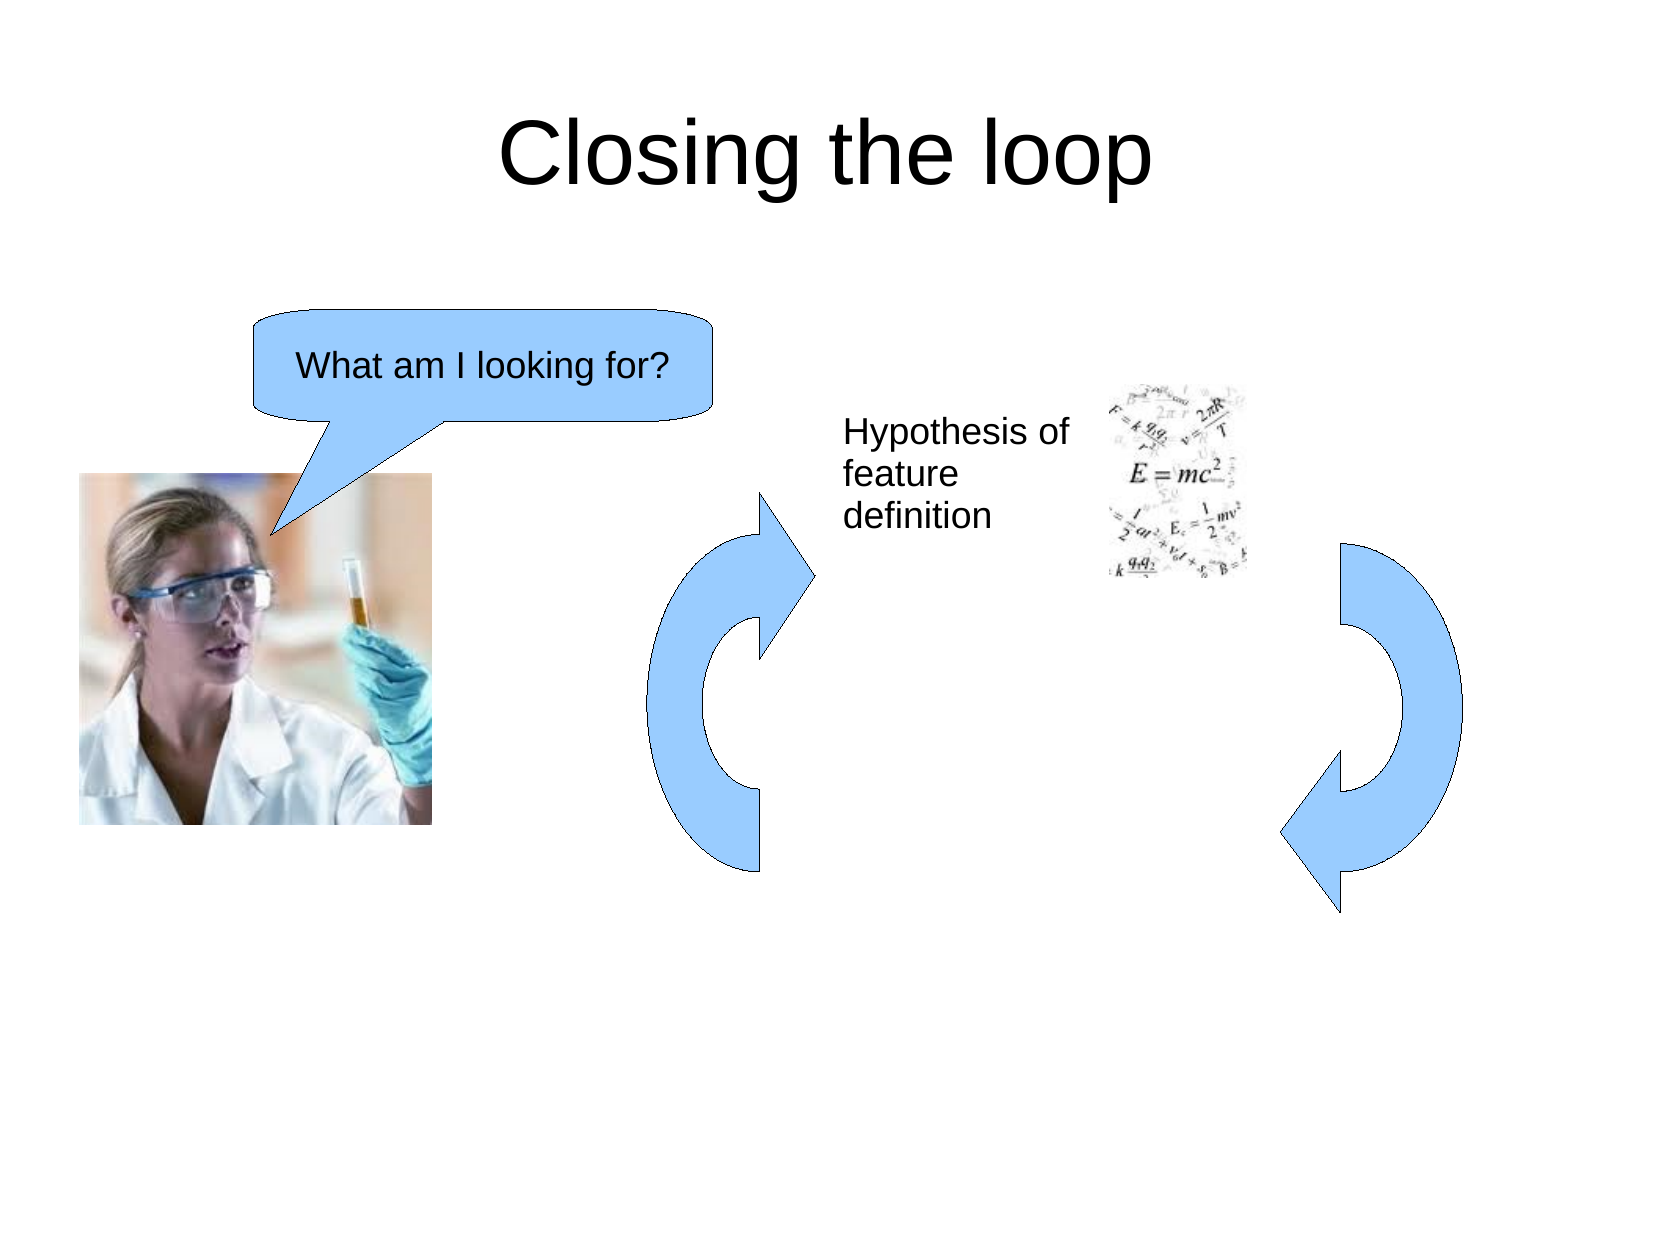

# Closing the loop
What am I looking for?
Hypothesis of feature definition